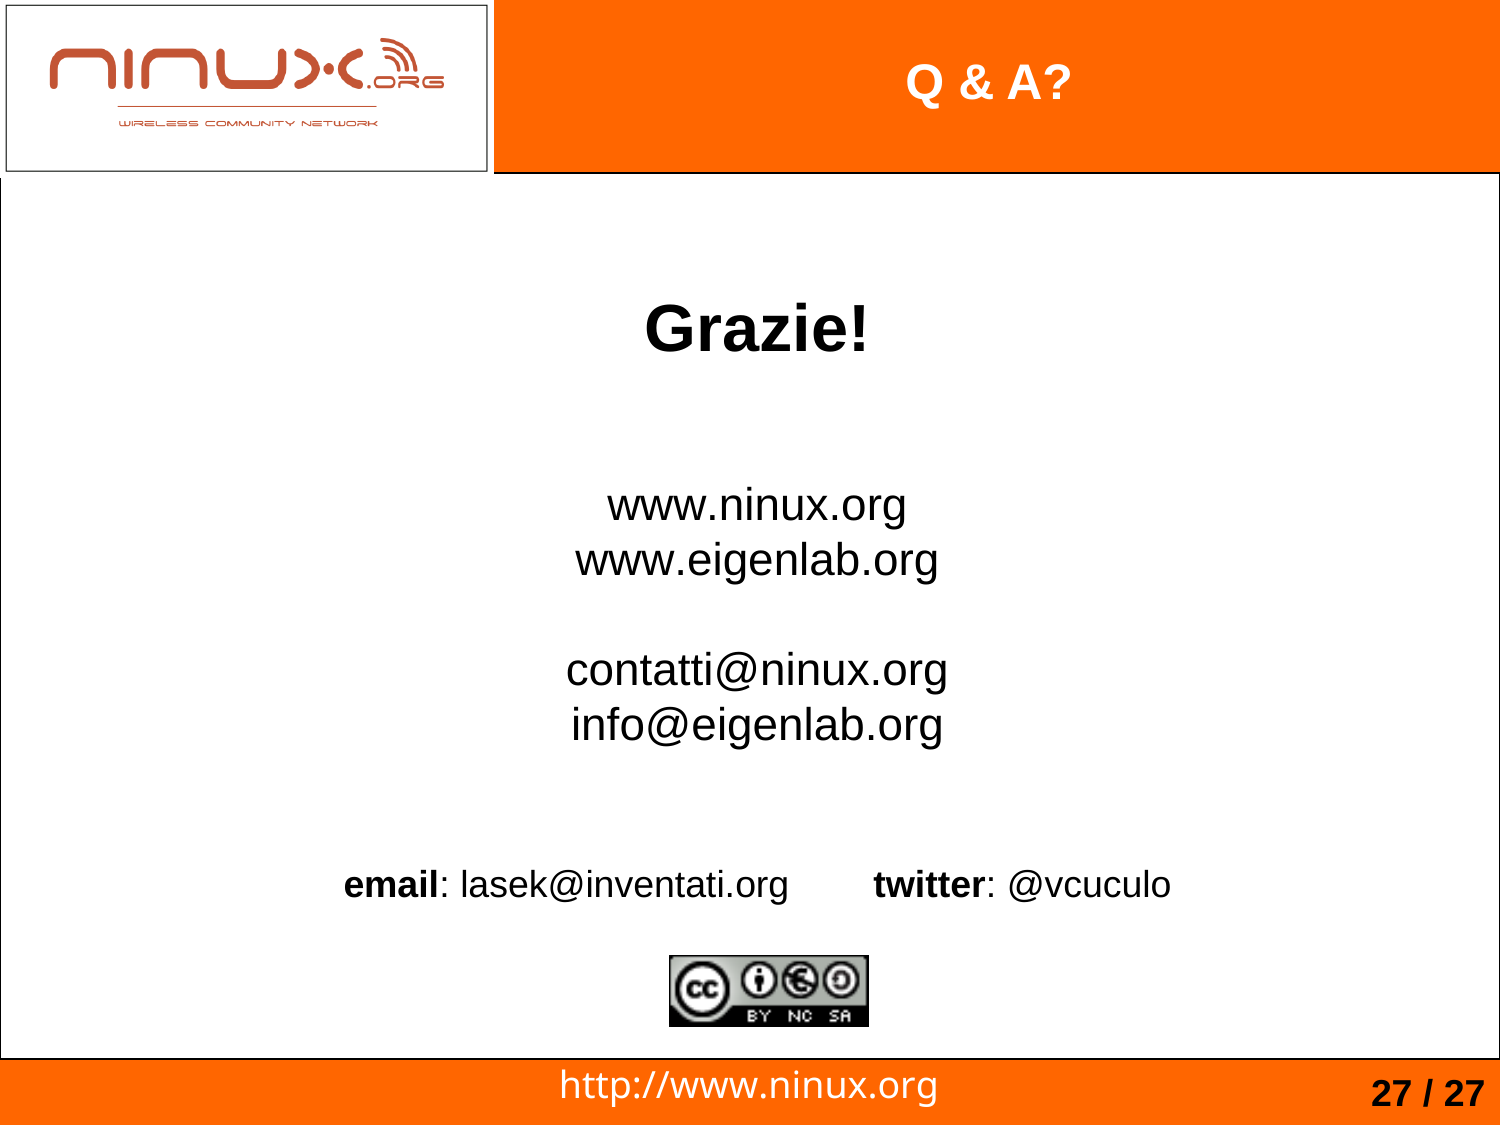

# Q & A?
Grazie!
www.ninux.org
www.eigenlab.org
contatti@ninux.org
info@eigenlab.org
email: lasek@inventati.org twitter: @vcuculo
http://www.ninux.org